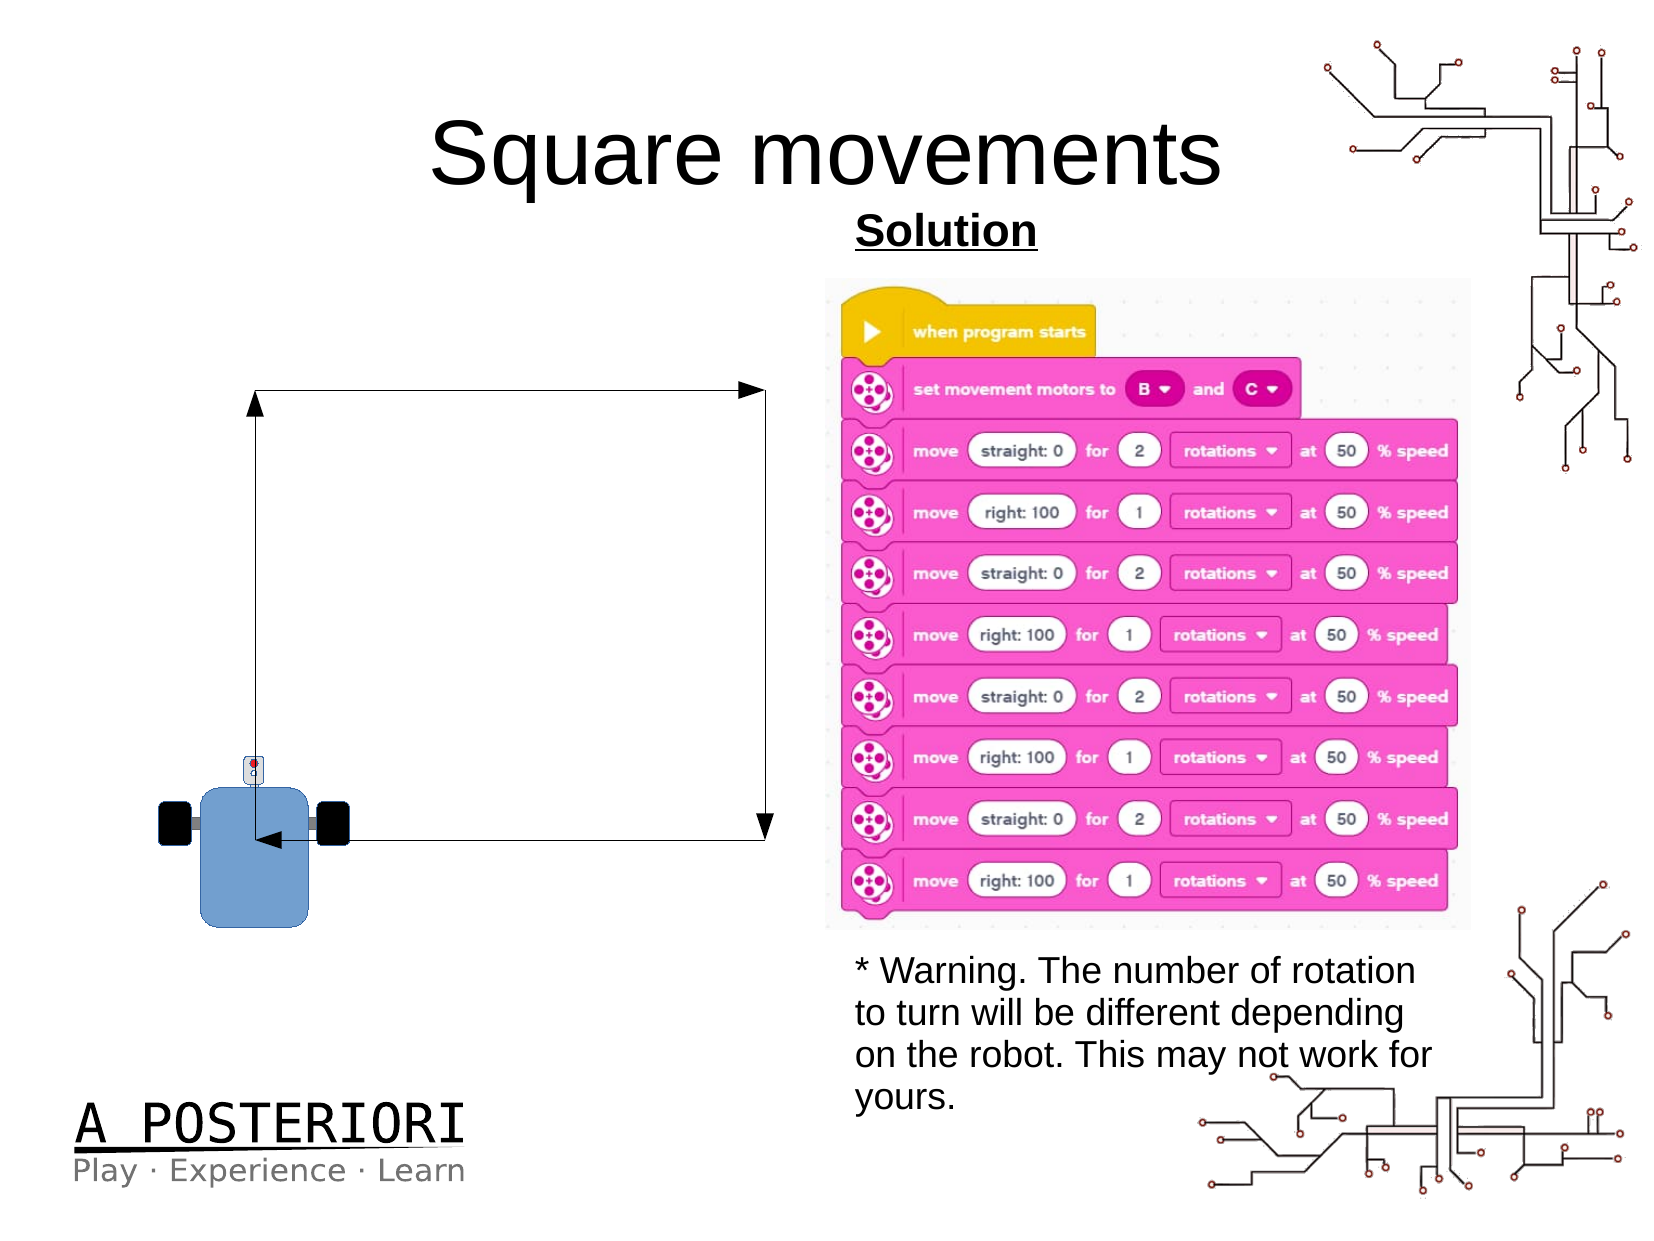

# Square movements
Solution
* Warning. The number of rotation to turn will be different depending on the robot. This may not work for yours.